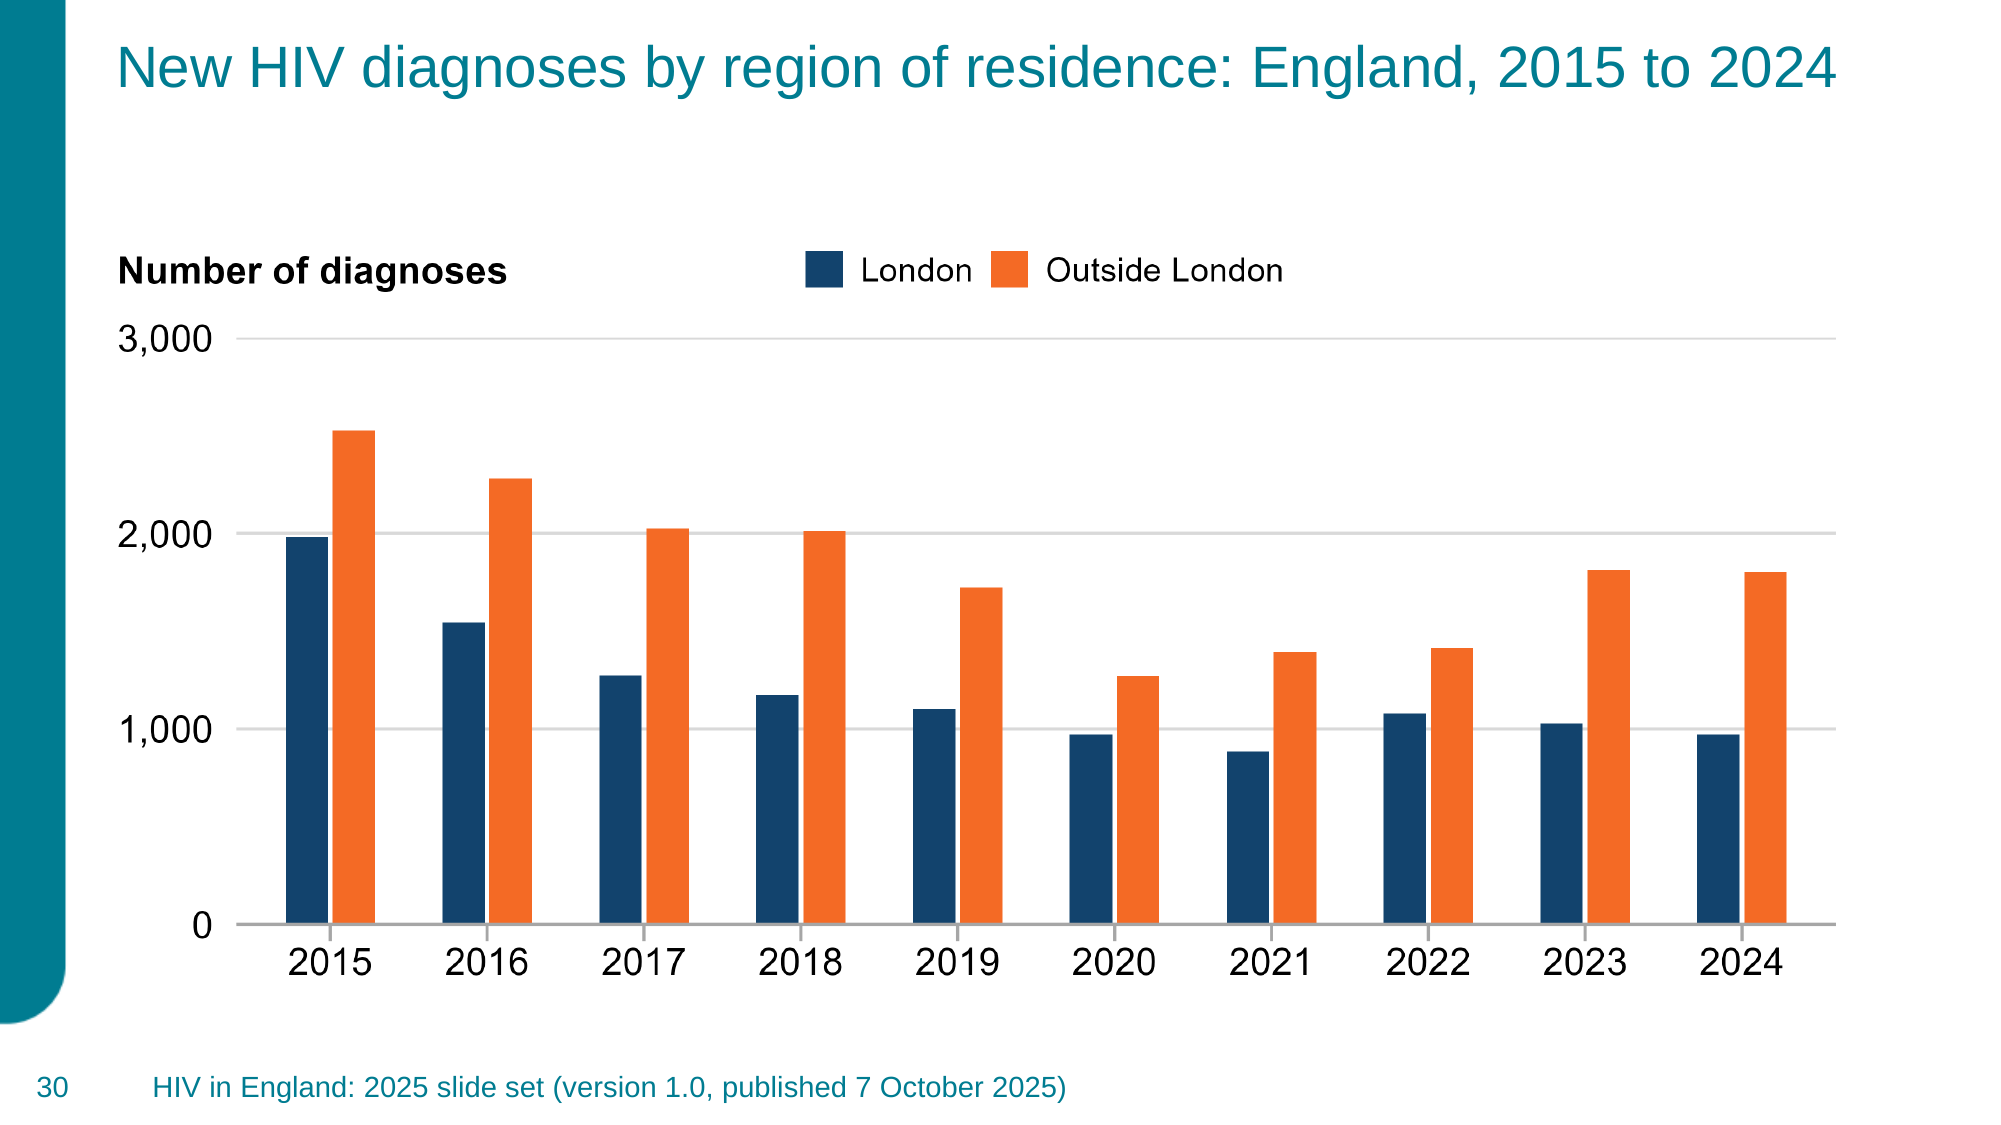

# New HIV diagnoses by region of residence: England, 2015 to 2024
30
HIV in England: 2025 slide set (version 1.0, published 7 October 2025)